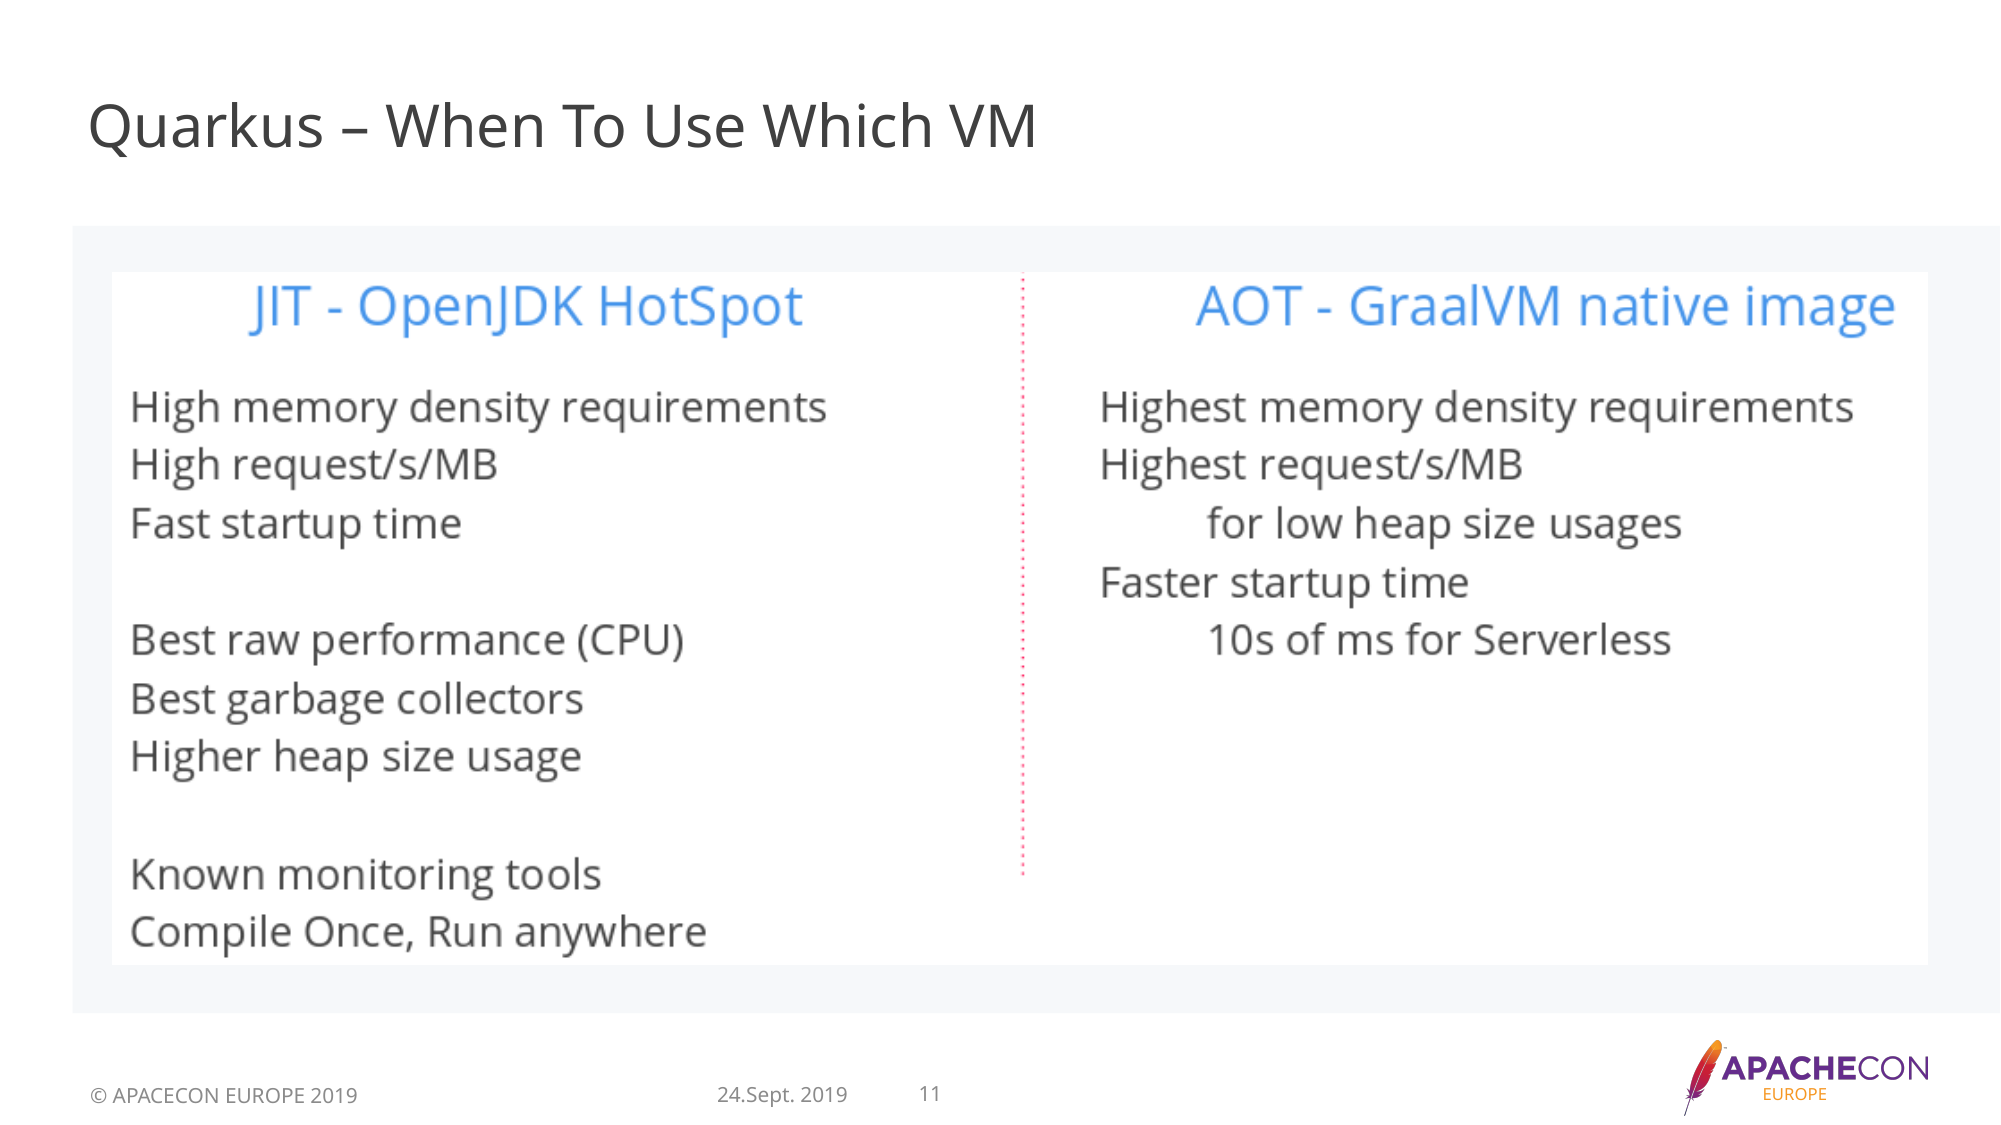

# Quarkus – When To Use Which VM
© APACECON EUROPE 2019
24.Sept. 2019